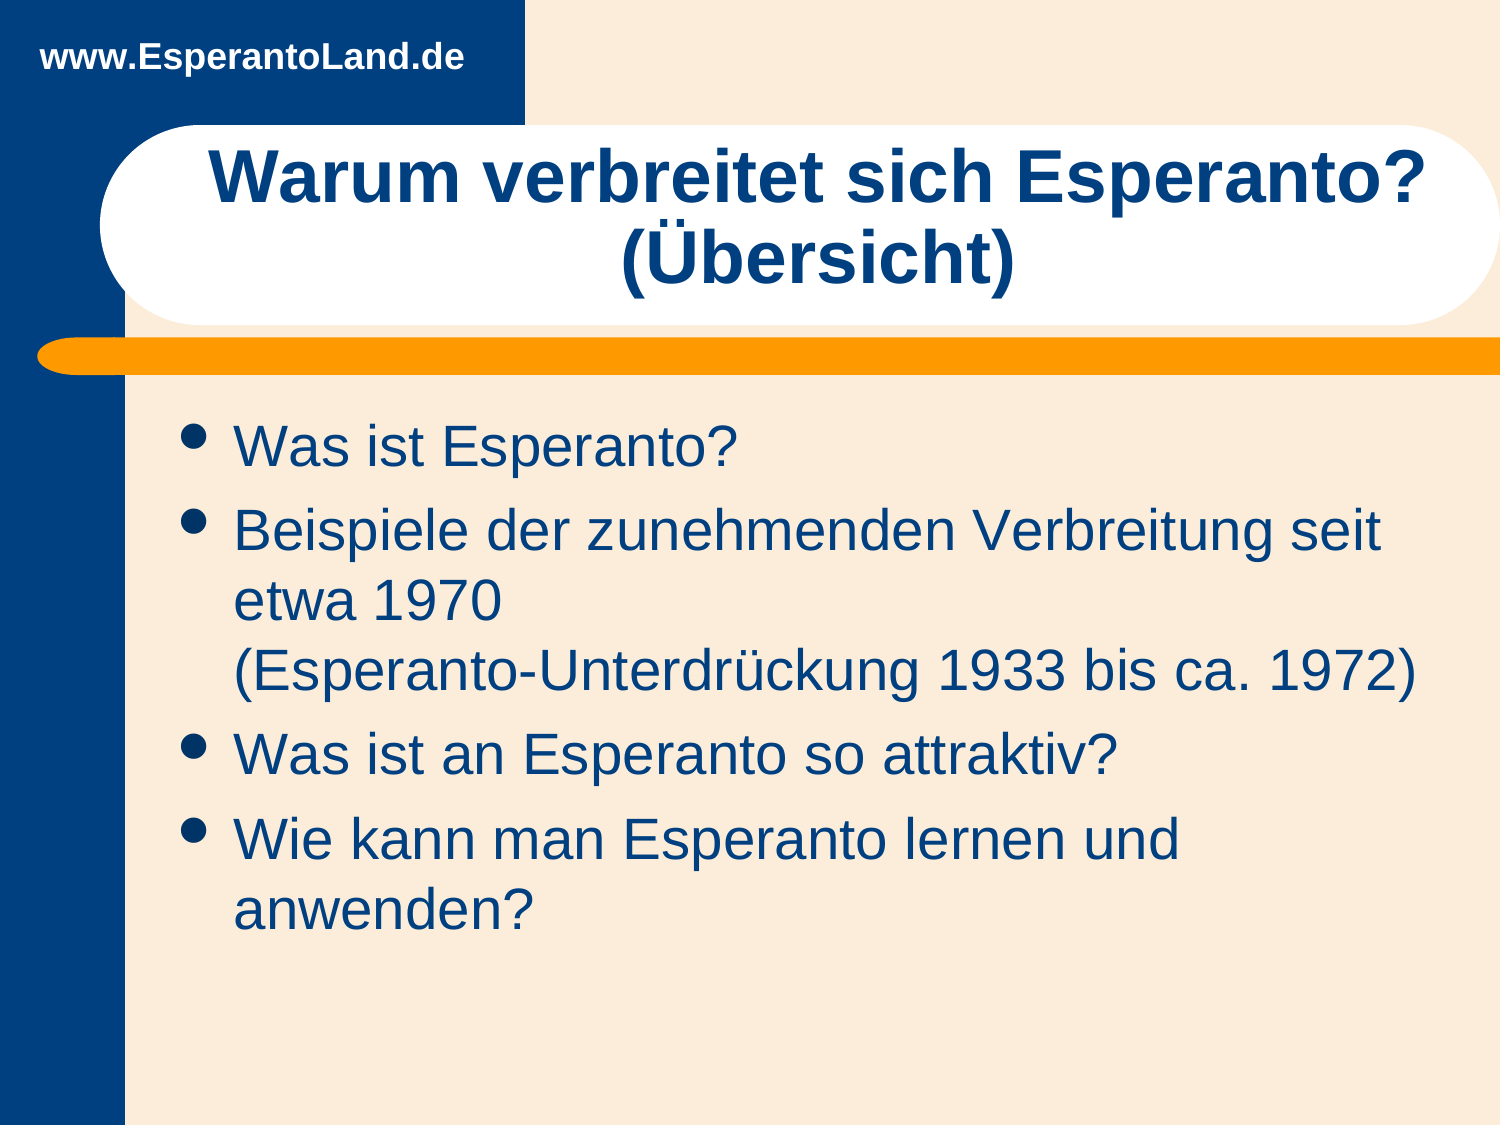

# Warum verbreitet sich Esperanto? (Übersicht)
Was ist Esperanto?
Beispiele der zunehmenden Verbreitung seit etwa 1970
(Esperanto-Unterdrückung 1933 bis ca. 1972)
Was ist an Esperanto so attraktiv?
Wie kann man Esperanto lernen und anwenden?